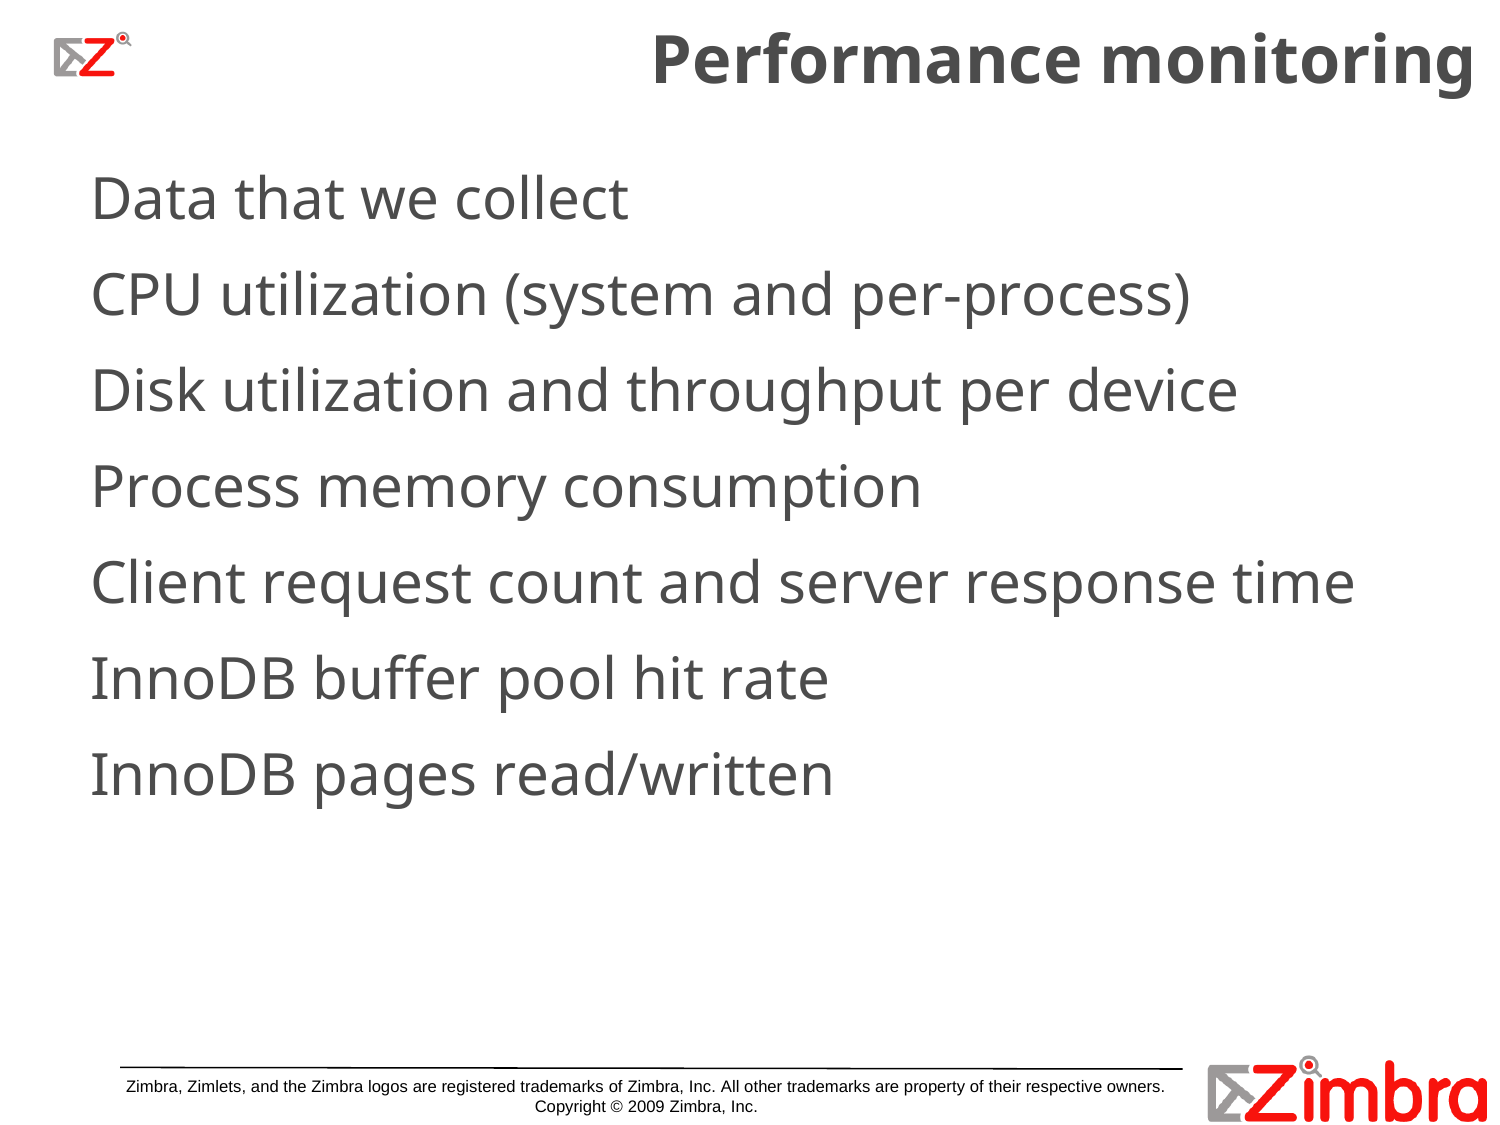

# Performance monitoring
Data that we collect
CPU utilization (system and per-process)
Disk utilization and throughput per device
Process memory consumption
Client request count and server response time
InnoDB buffer pool hit rate
InnoDB pages read/written